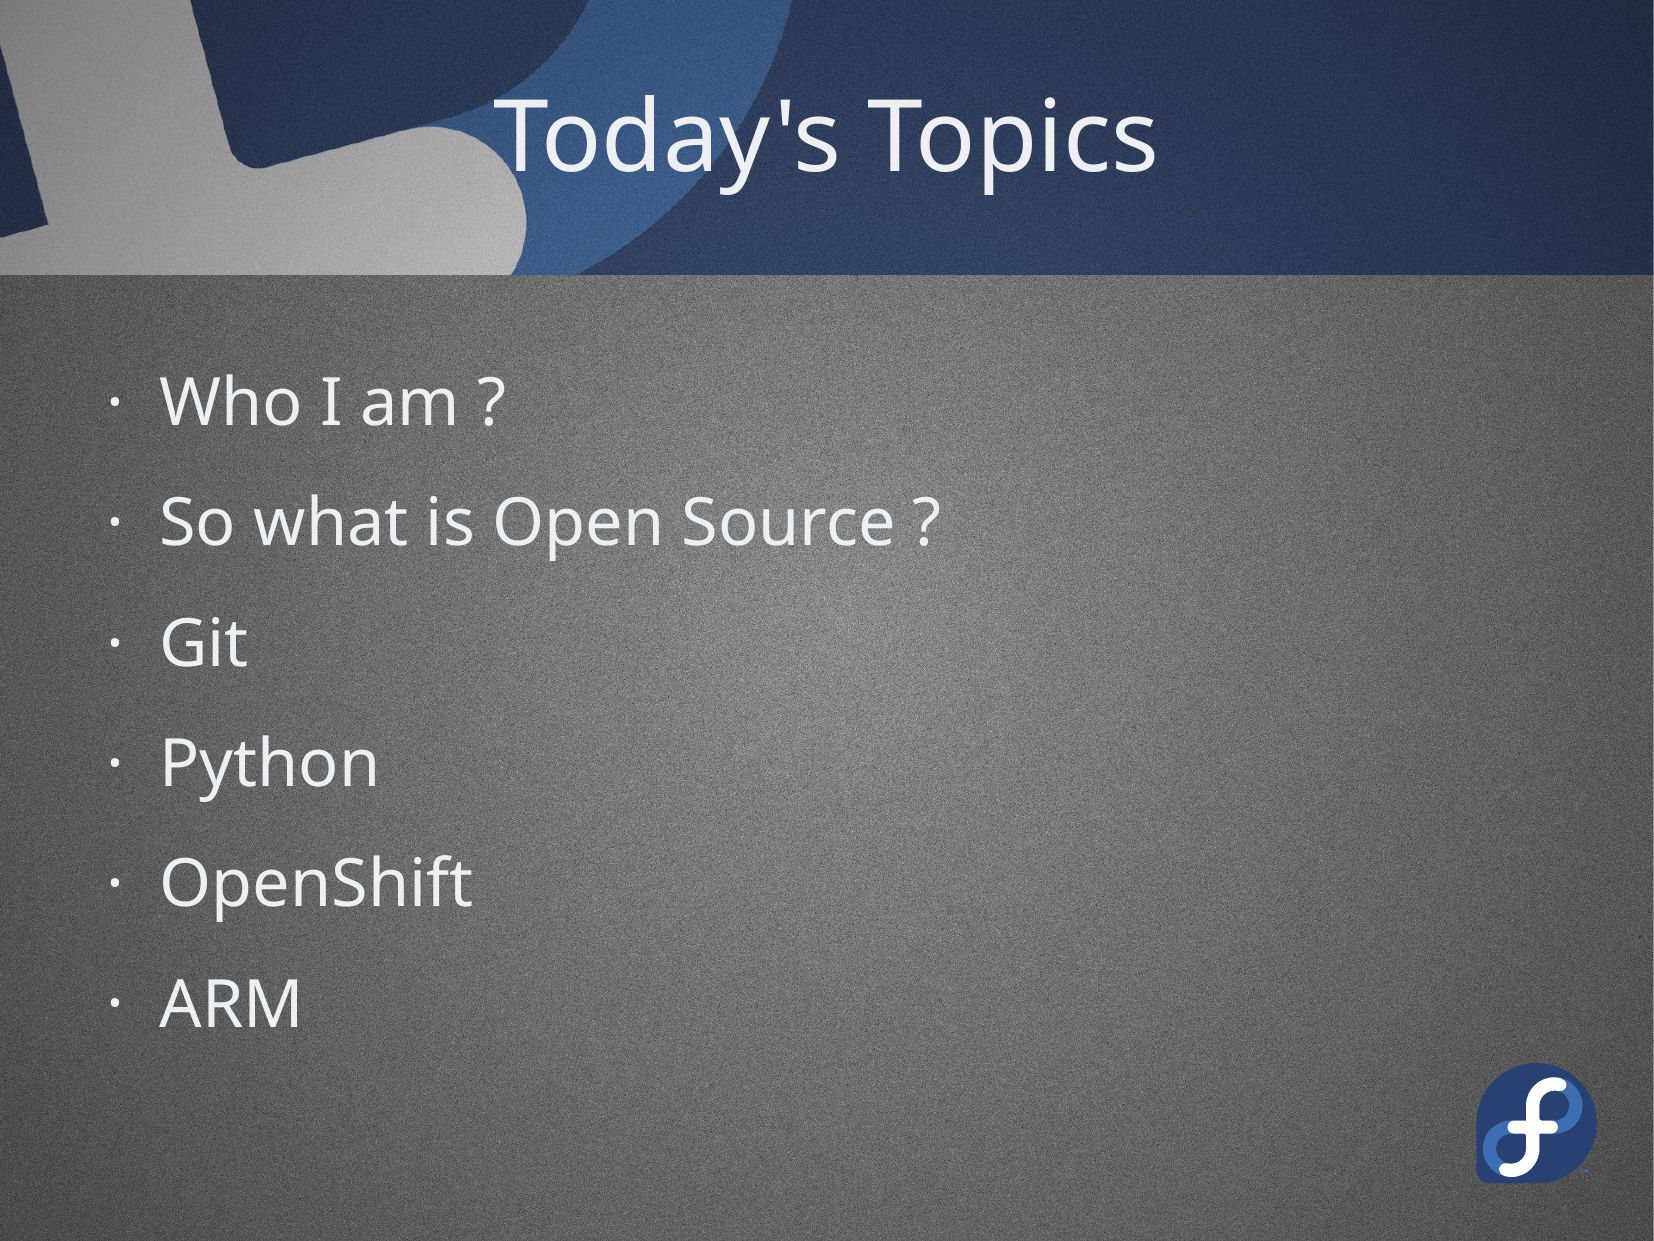

# Today's Topics
Who I am ?
So what is Open Source ?
Git
Python
OpenShift
ARM